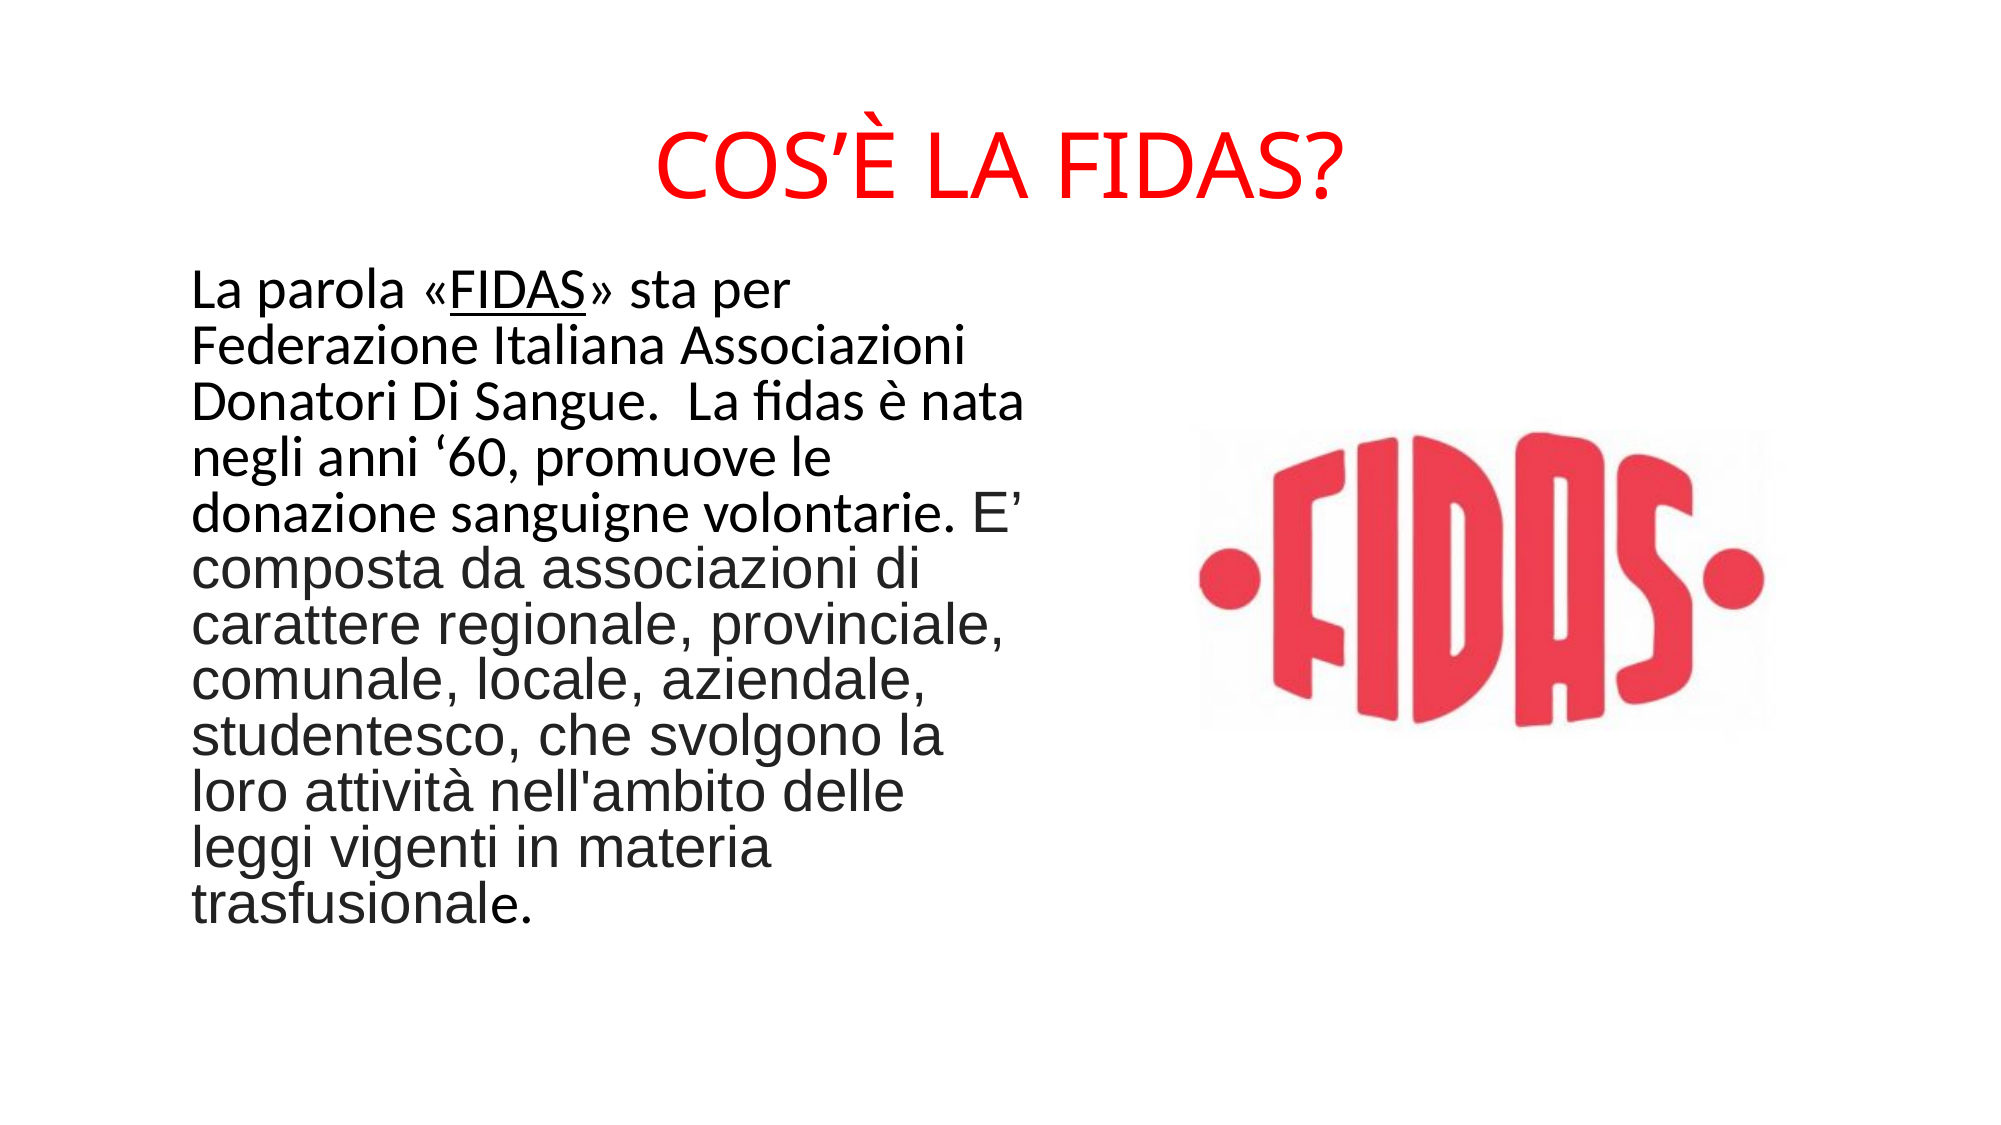

# COS’È LA FIDAS?
La parola «FIDAS» sta per Federazione Italiana Associazioni Donatori Di Sangue. La fidas è nata negli anni ‘60, promuove le donazione sanguigne volontarie. E’ composta da associazioni di carattere regionale, provinciale, comunale, locale, aziendale, studentesco, che svolgono la loro attività nell'ambito delle leggi vigenti in materia trasfusionale.